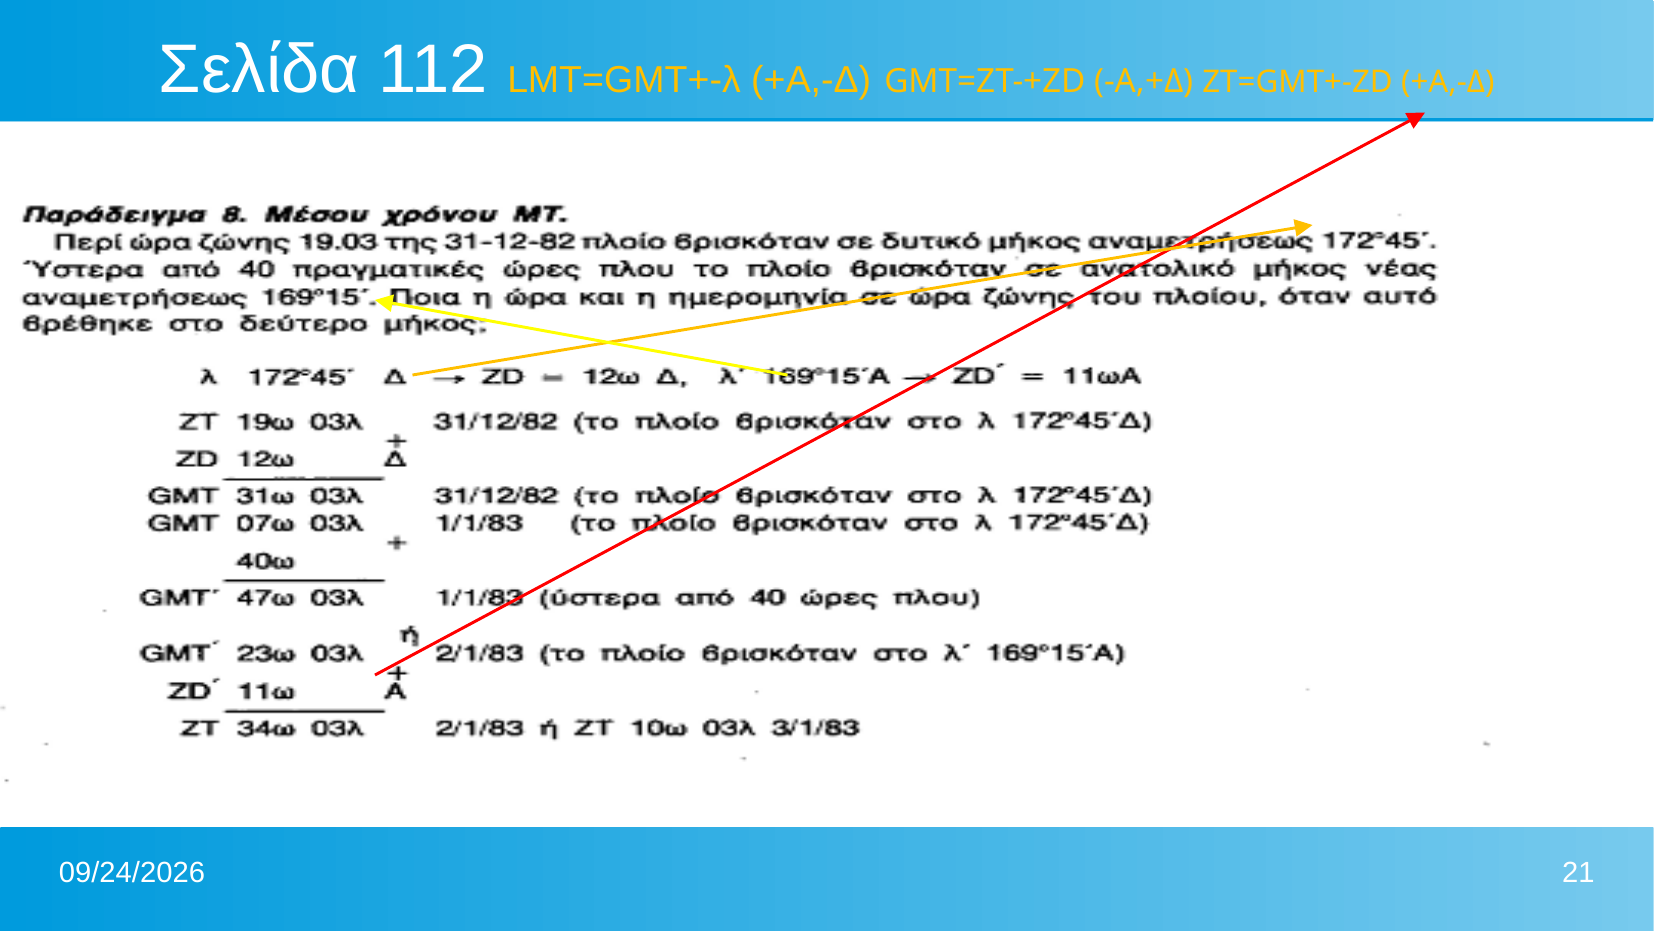

# Σελίδα 112 LMT=GMT+-λ (+Α,-Δ) GMT=ZT-+ZD (-Α,+Δ) ZT=GMT+-ZD (+A,-Δ)
21